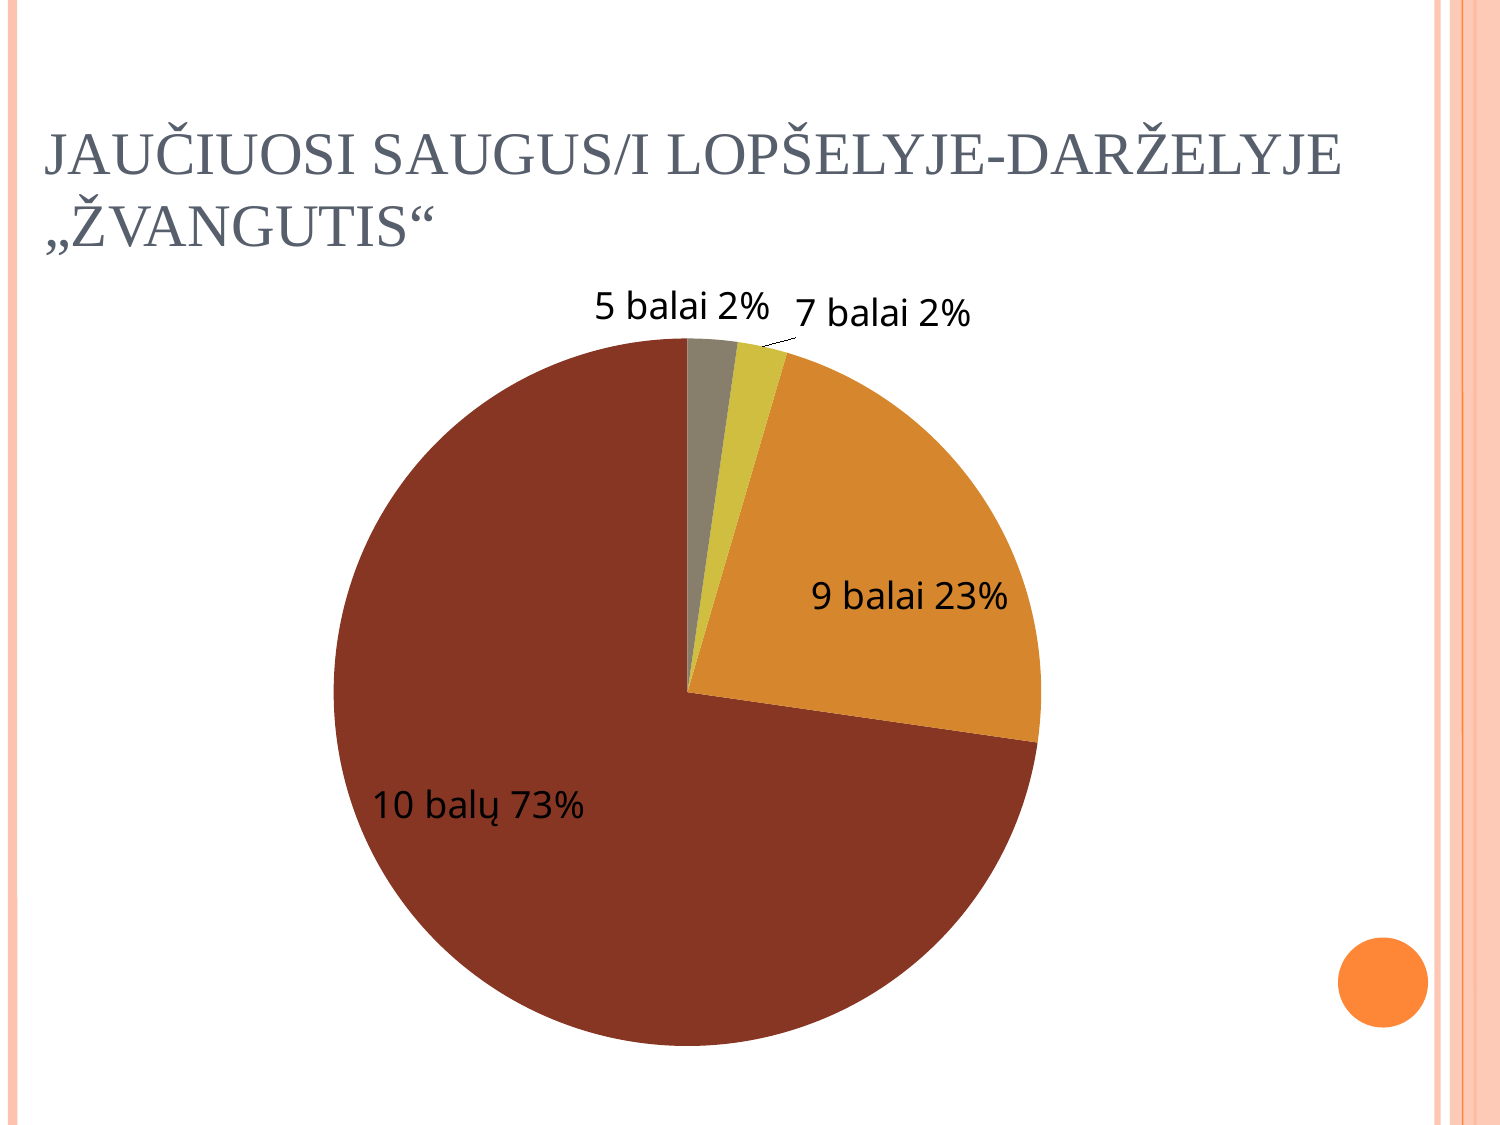

# Jaučiuosi saugus/i lopšelyje-darželyje „Žvangutis“
### Chart
| Category | Pardavimas |
|---|---|
| 10 balų | 32.0 |
| 9 balai | 10.0 |
| 7 balai | 1.0 |
| 5 balai | 1.0 |